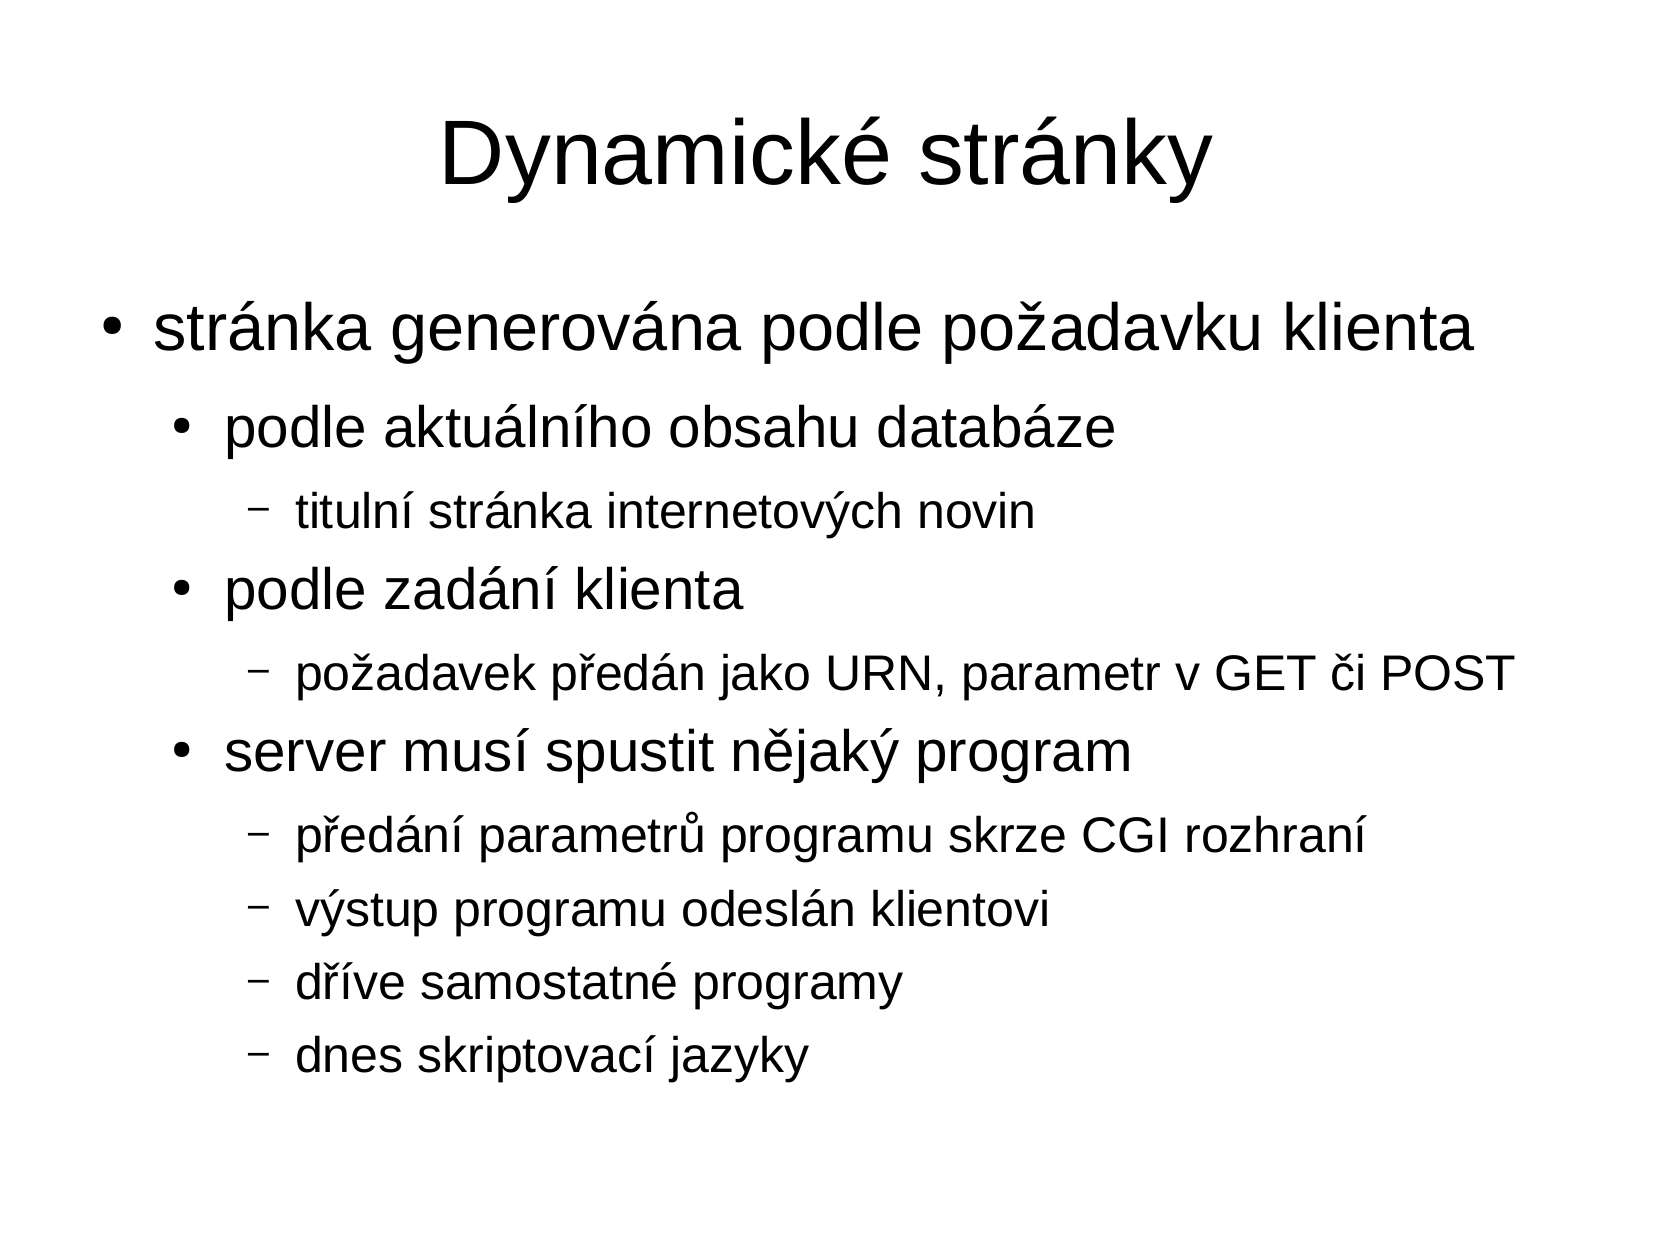

# Dynamické stránky
stránka generována podle požadavku klienta
podle aktuálního obsahu databáze
titulní stránka internetových novin
podle zadání klienta
požadavek předán jako URN, parametr v GET či POST
server musí spustit nějaký program
předání parametrů programu skrze CGI rozhraní
výstup programu odeslán klientovi
dříve samostatné programy
dnes skriptovací jazyky